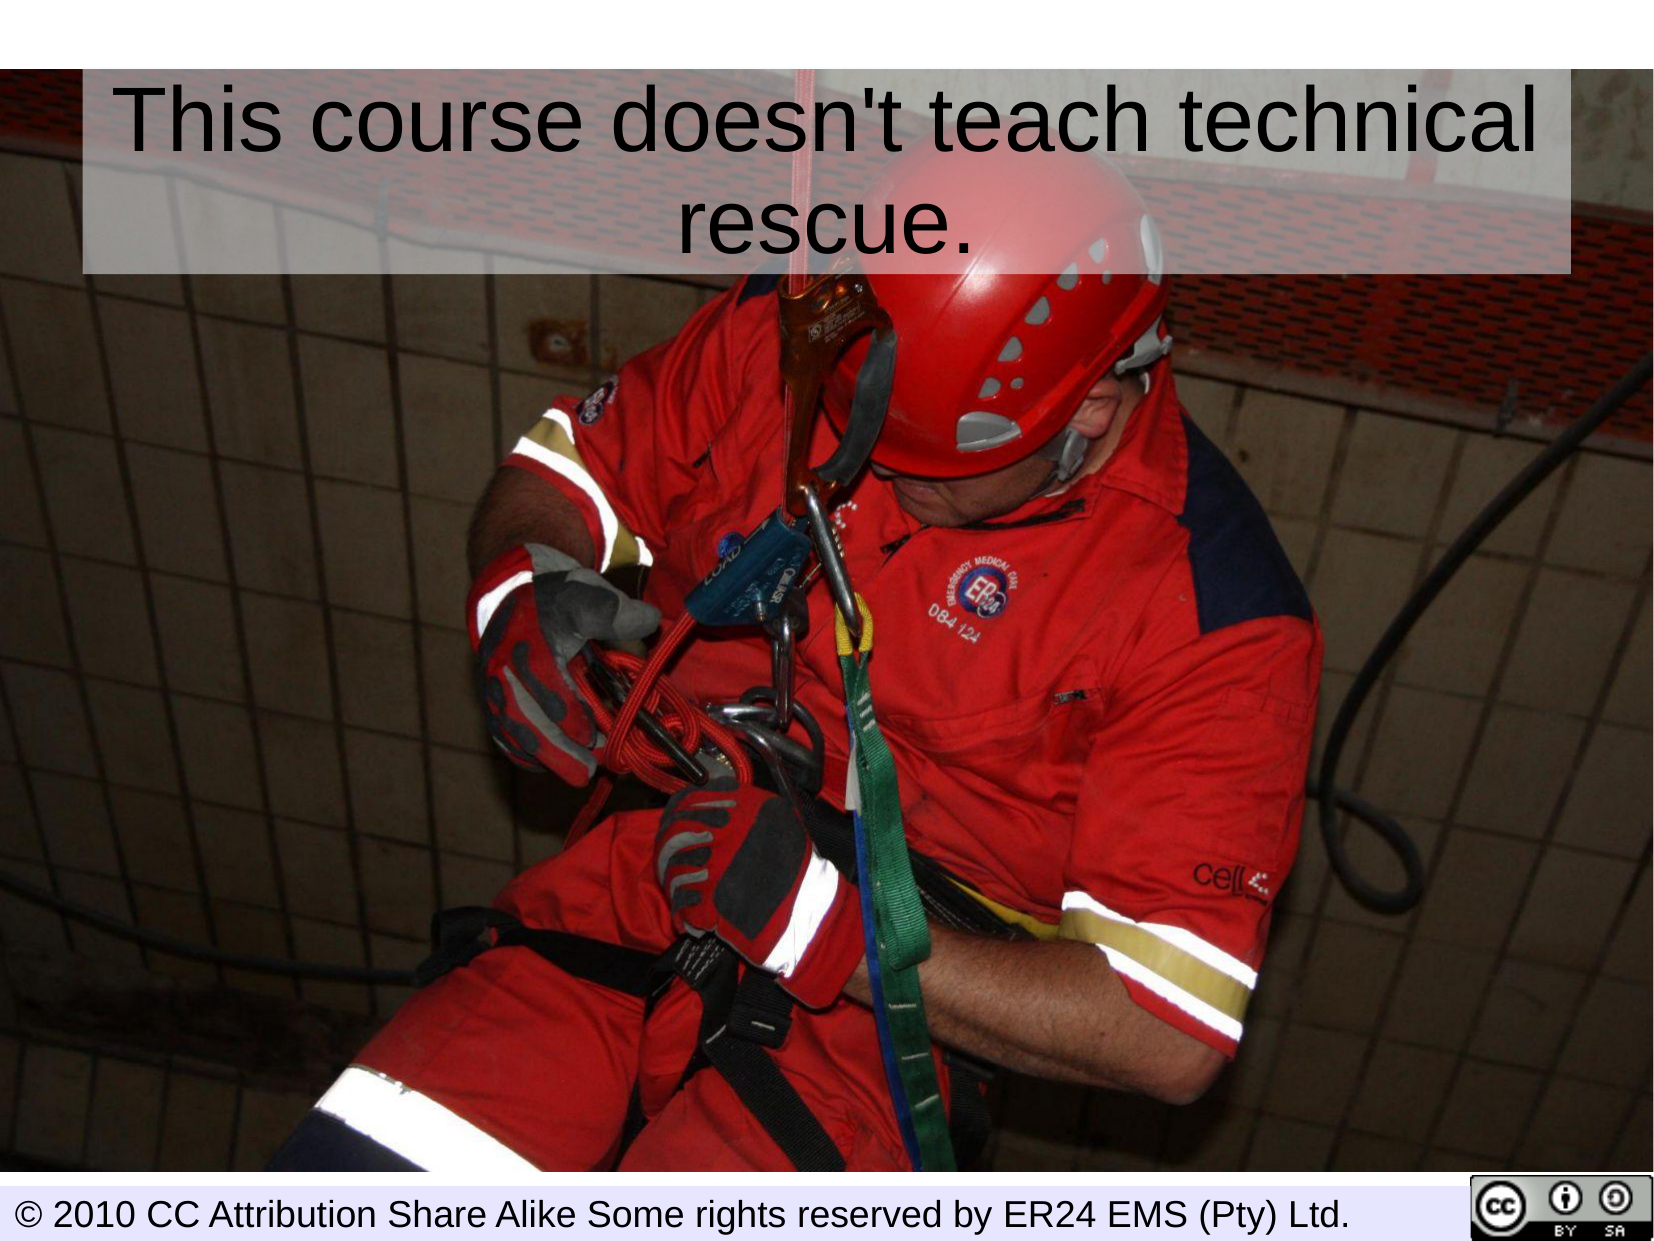

# This course doesn't teach technical rescue.
© 2010 CC Attribution Share Alike Some rights reserved by ER24 EMS (Pty) Ltd.